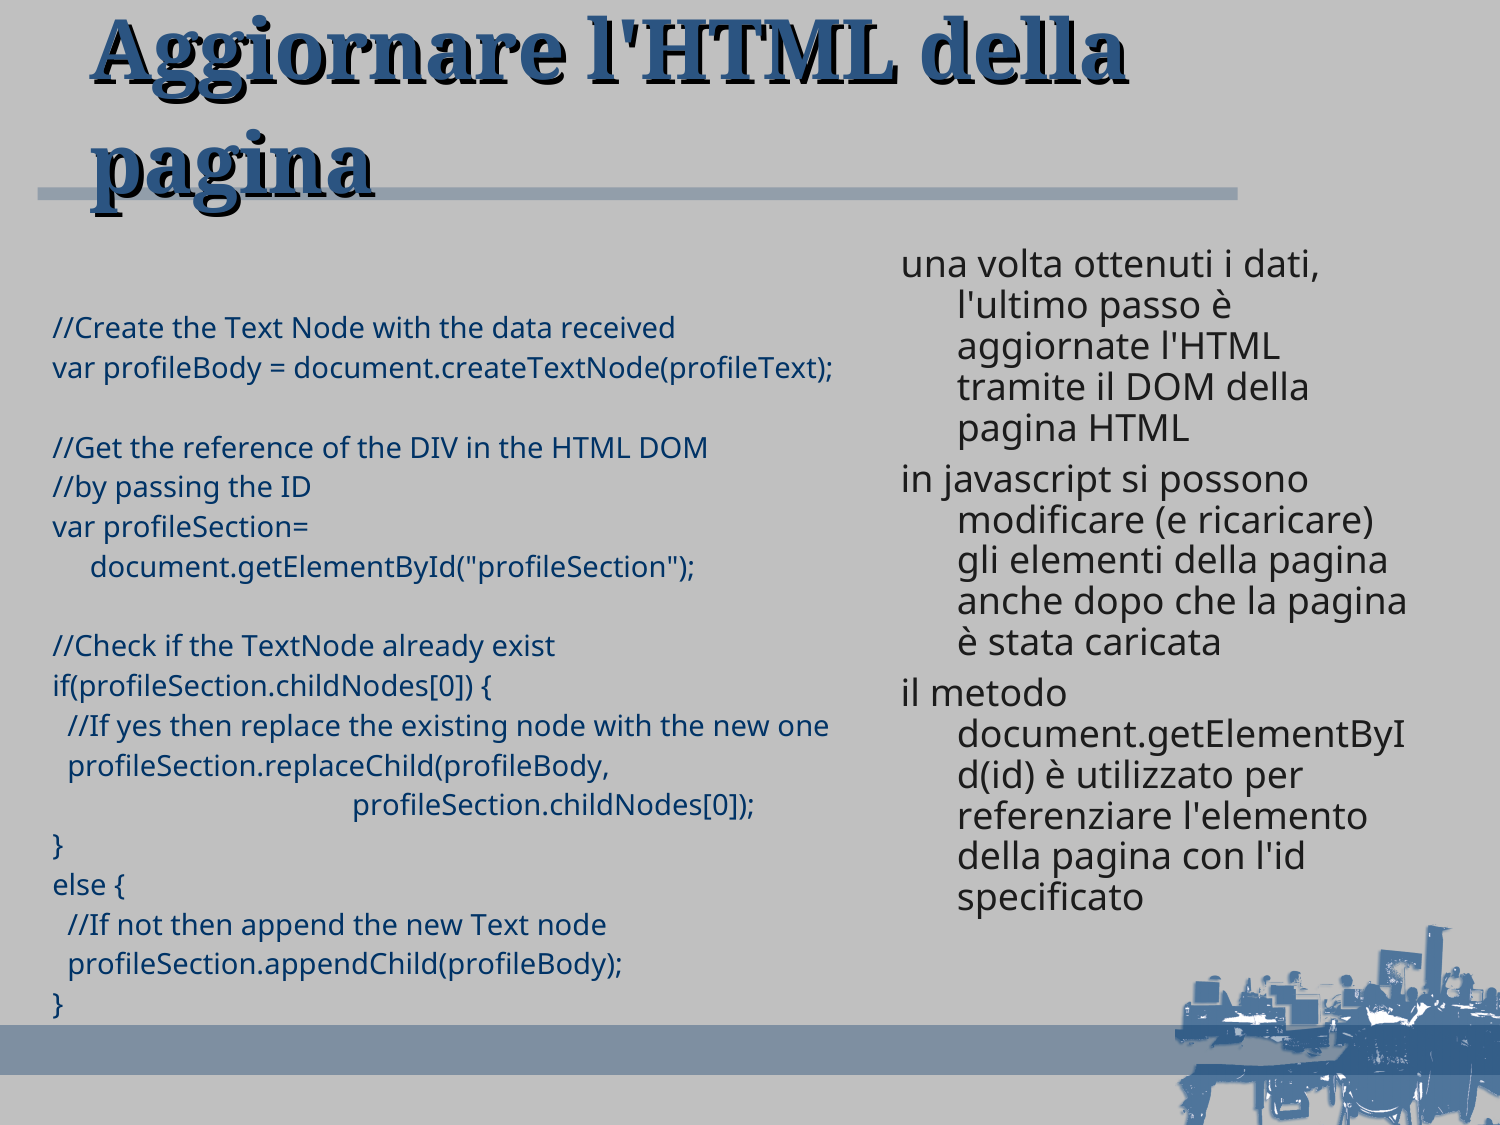

# Aggiornare l'HTML della pagina
una volta ottenuti i dati, l'ultimo passo è aggiornate l'HTML tramite il DOM della pagina HTML
in javascript si possono modificare (e ricaricare) gli elementi della pagina anche dopo che la pagina è stata caricata
il metodo document.getElementById(id) è utilizzato per referenziare l'elemento della pagina con l'id specificato
//Create the Text Node with the data received
var profileBody = document.createTextNode(profileText);
//Get the reference of the DIV in the HTML DOM
//by passing the ID
var profileSection=
 document.getElementById("profileSection");
//Check if the TextNode already exist if(profileSection.childNodes[0]) {
 //If yes then replace the existing node with the new one
 profileSection.replaceChild(profileBody,
 profileSection.childNodes[0]);
}
else {
 //If not then append the new Text node
 profileSection.appendChild(profileBody);
}